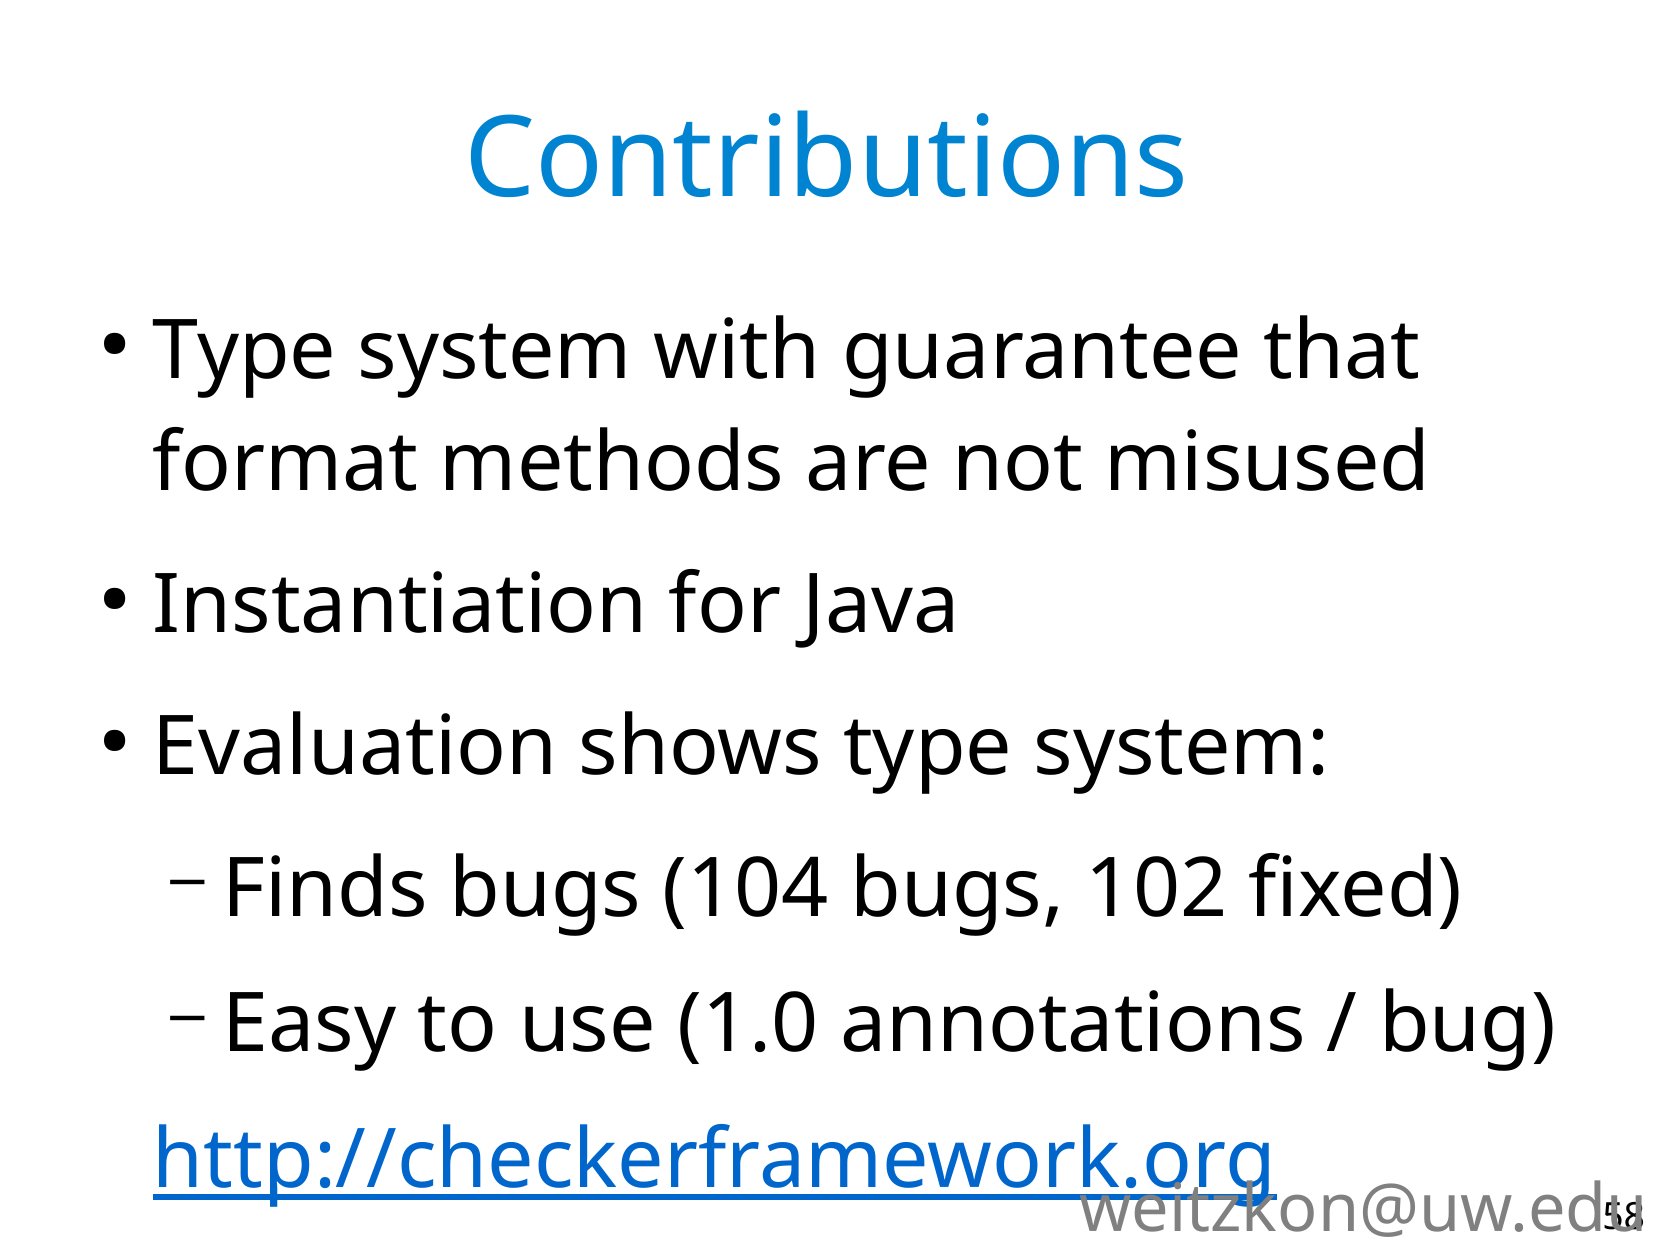

# Contributions
Type system with guarantee that
format methods are not misused
Instantiation for Java
Evaluation shows type system:
Finds bugs (104 bugs, 102 fixed)
Easy to use (1.0 annotations / bug)
http://checkerframework.org
weitzkon@uw.edu
58